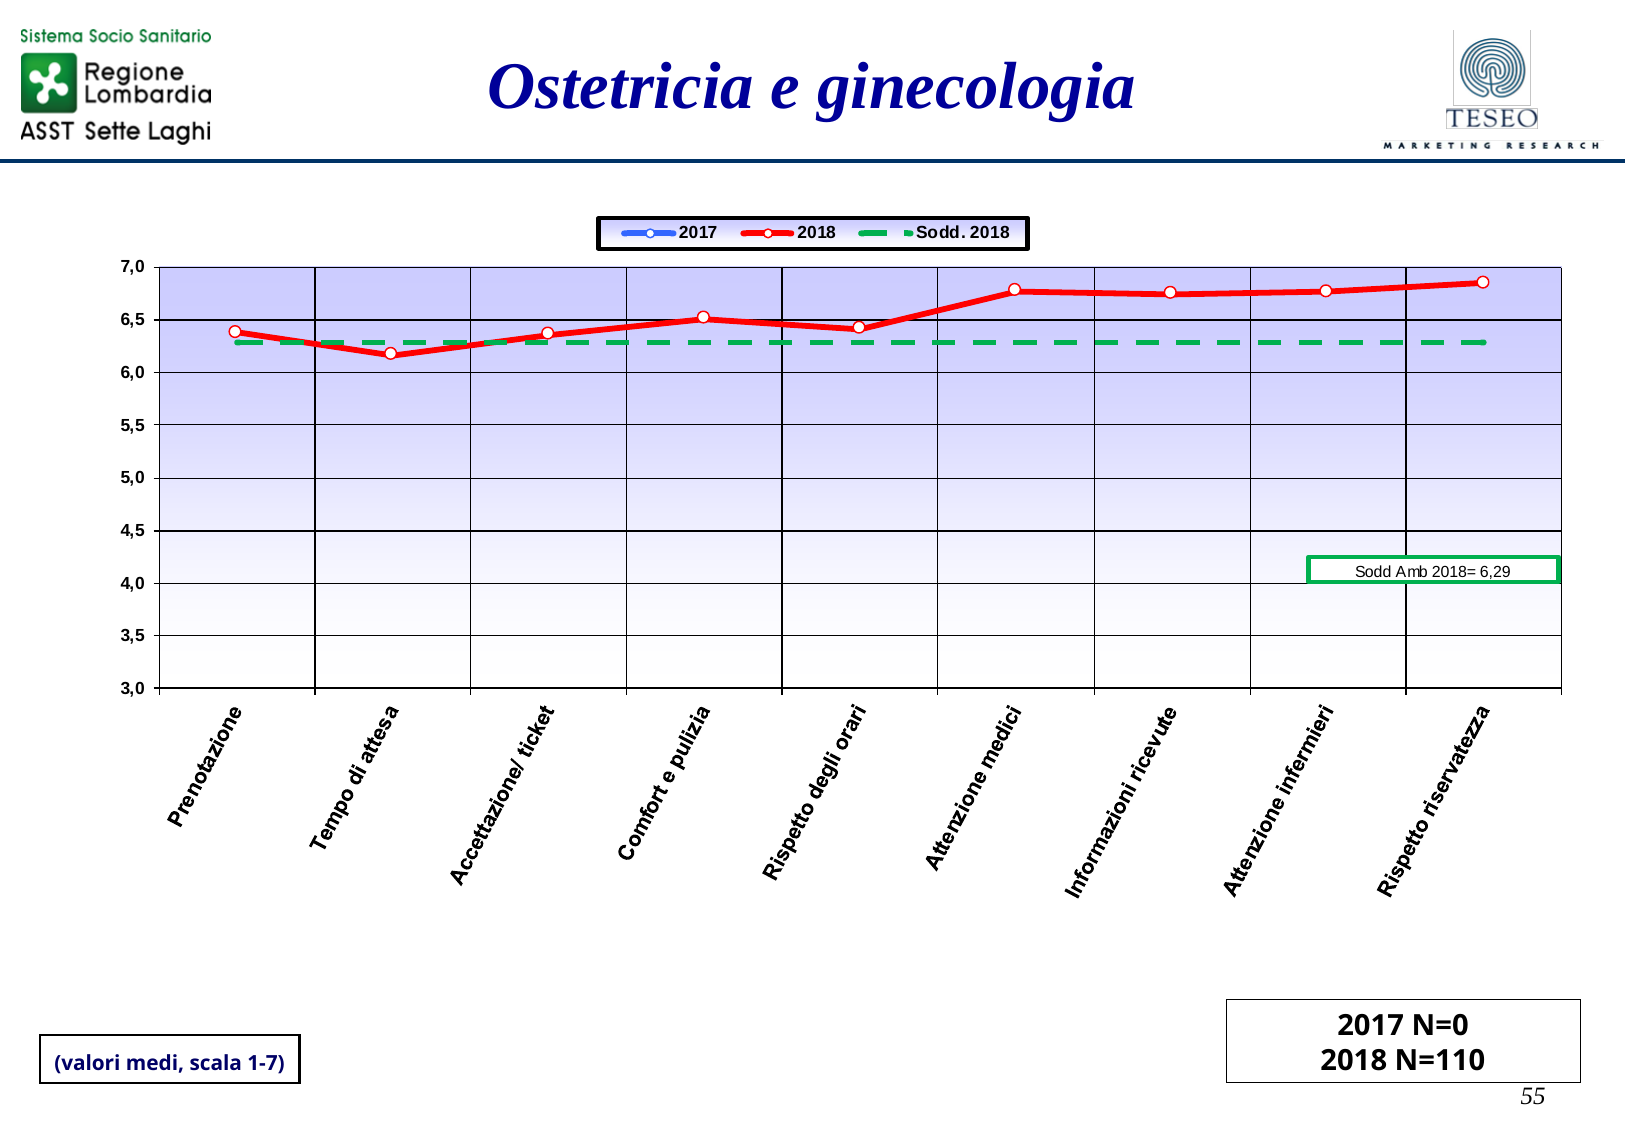

Ostetricia e ginecologia
2017 N=0
2018 N=110
(valori medi, scala 1-7)